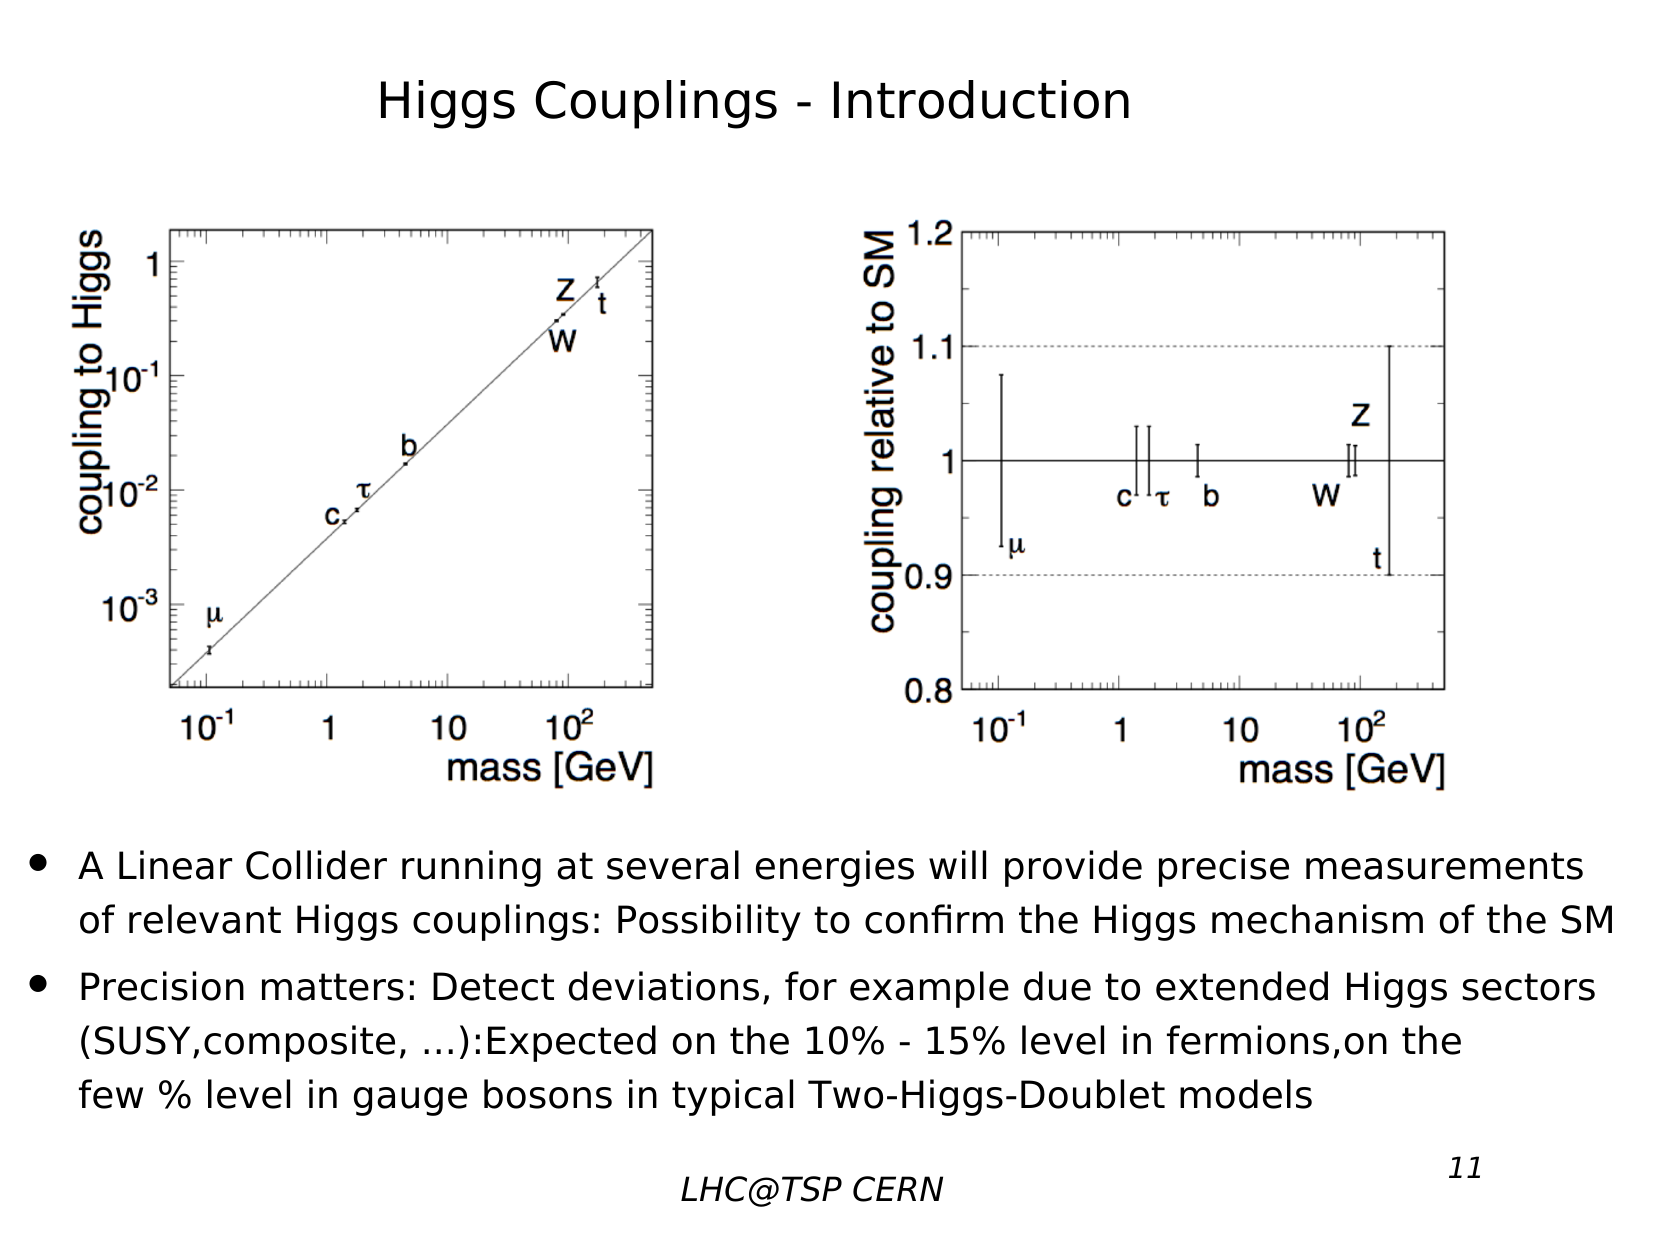

# Higgs Couplings - Introduction
A Linear Collider running at several energies will provide precise measurements of relevant Higgs couplings: Possibility to confirm the Higgs mechanism of the SM
Precision matters: Detect deviations, for example due to extended Higgs sectors (SUSY,composite, ...):Expected on the 10% - 15% level in fermions,on the
few % level in gauge bosons in typical Two-Higgs-Doublet models
LHC@TSP CERN